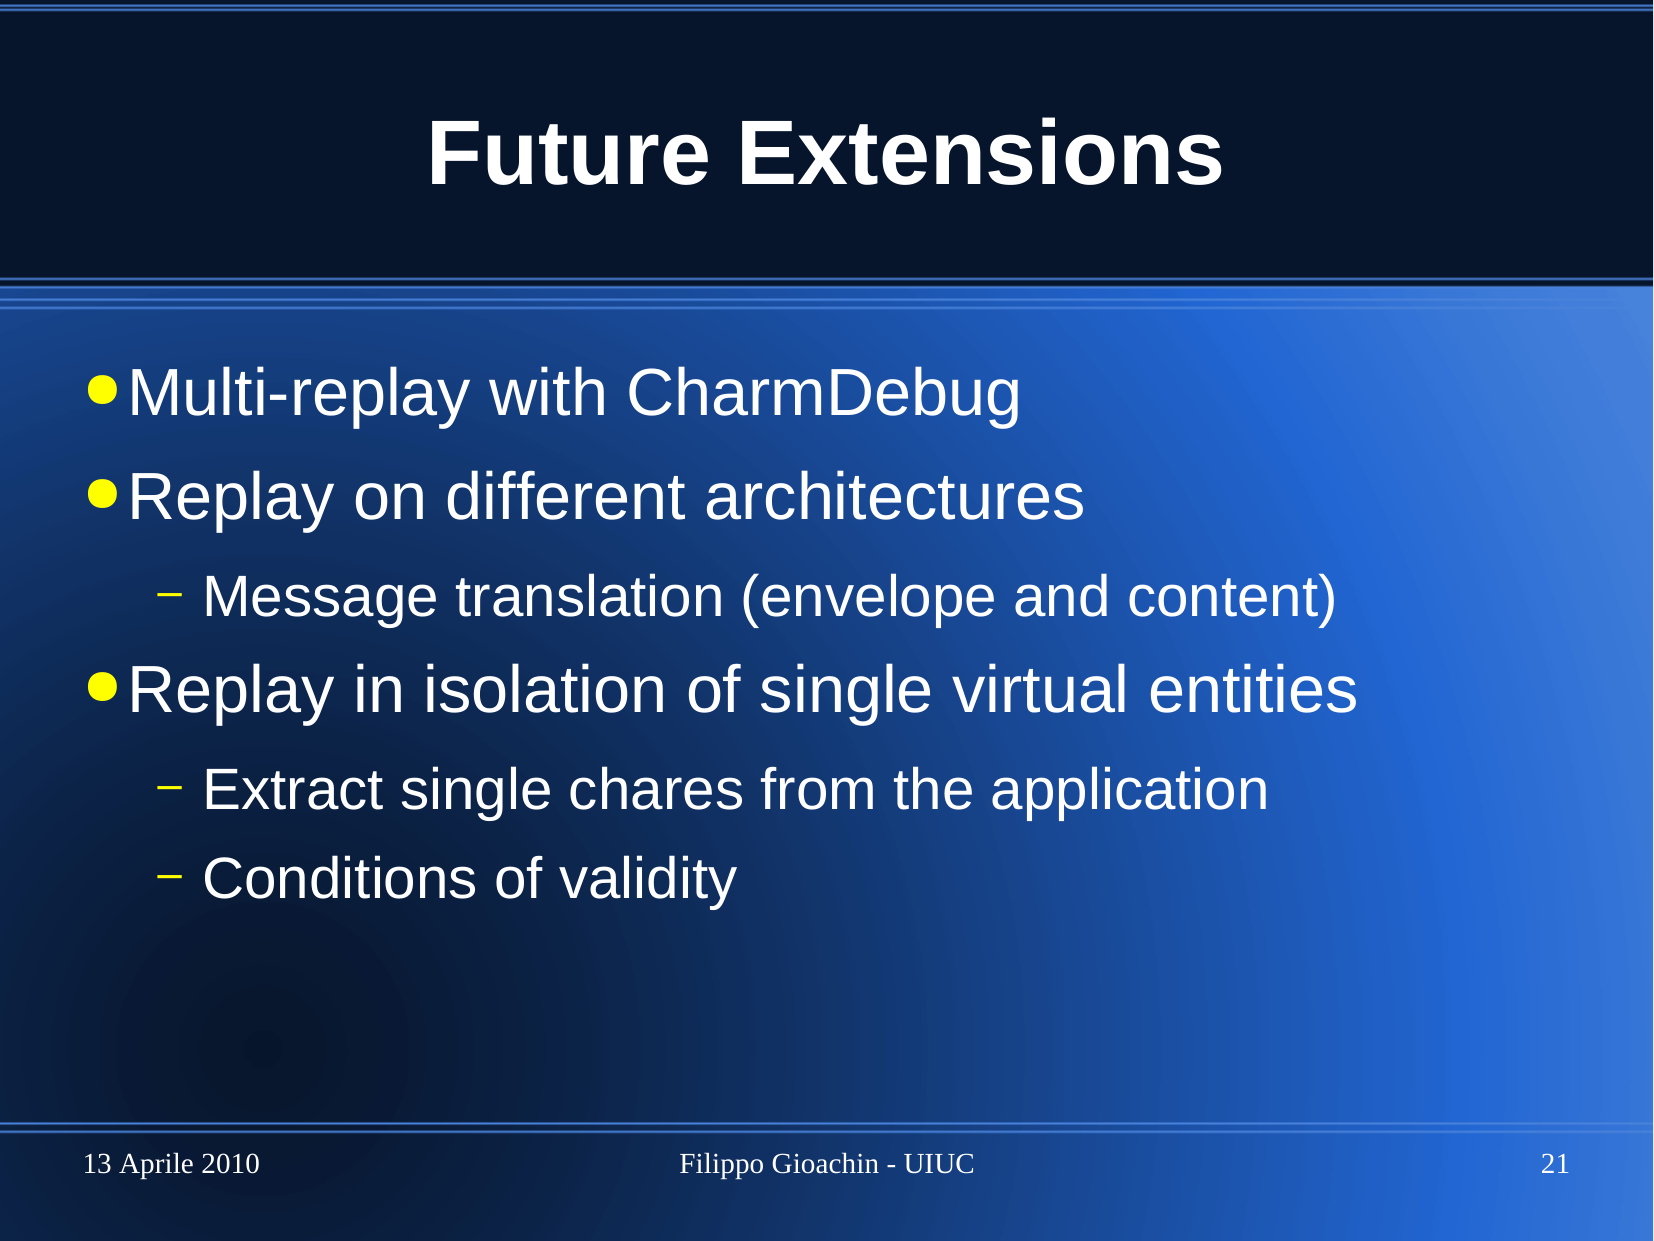

# Future Extensions
Multi-replay with CharmDebug
Replay on different architectures
Message translation (envelope and content)
Replay in isolation of single virtual entities
Extract single chares from the application
Conditions of validity
13 Aprile 2010
Filippo Gioachin - UIUC
21